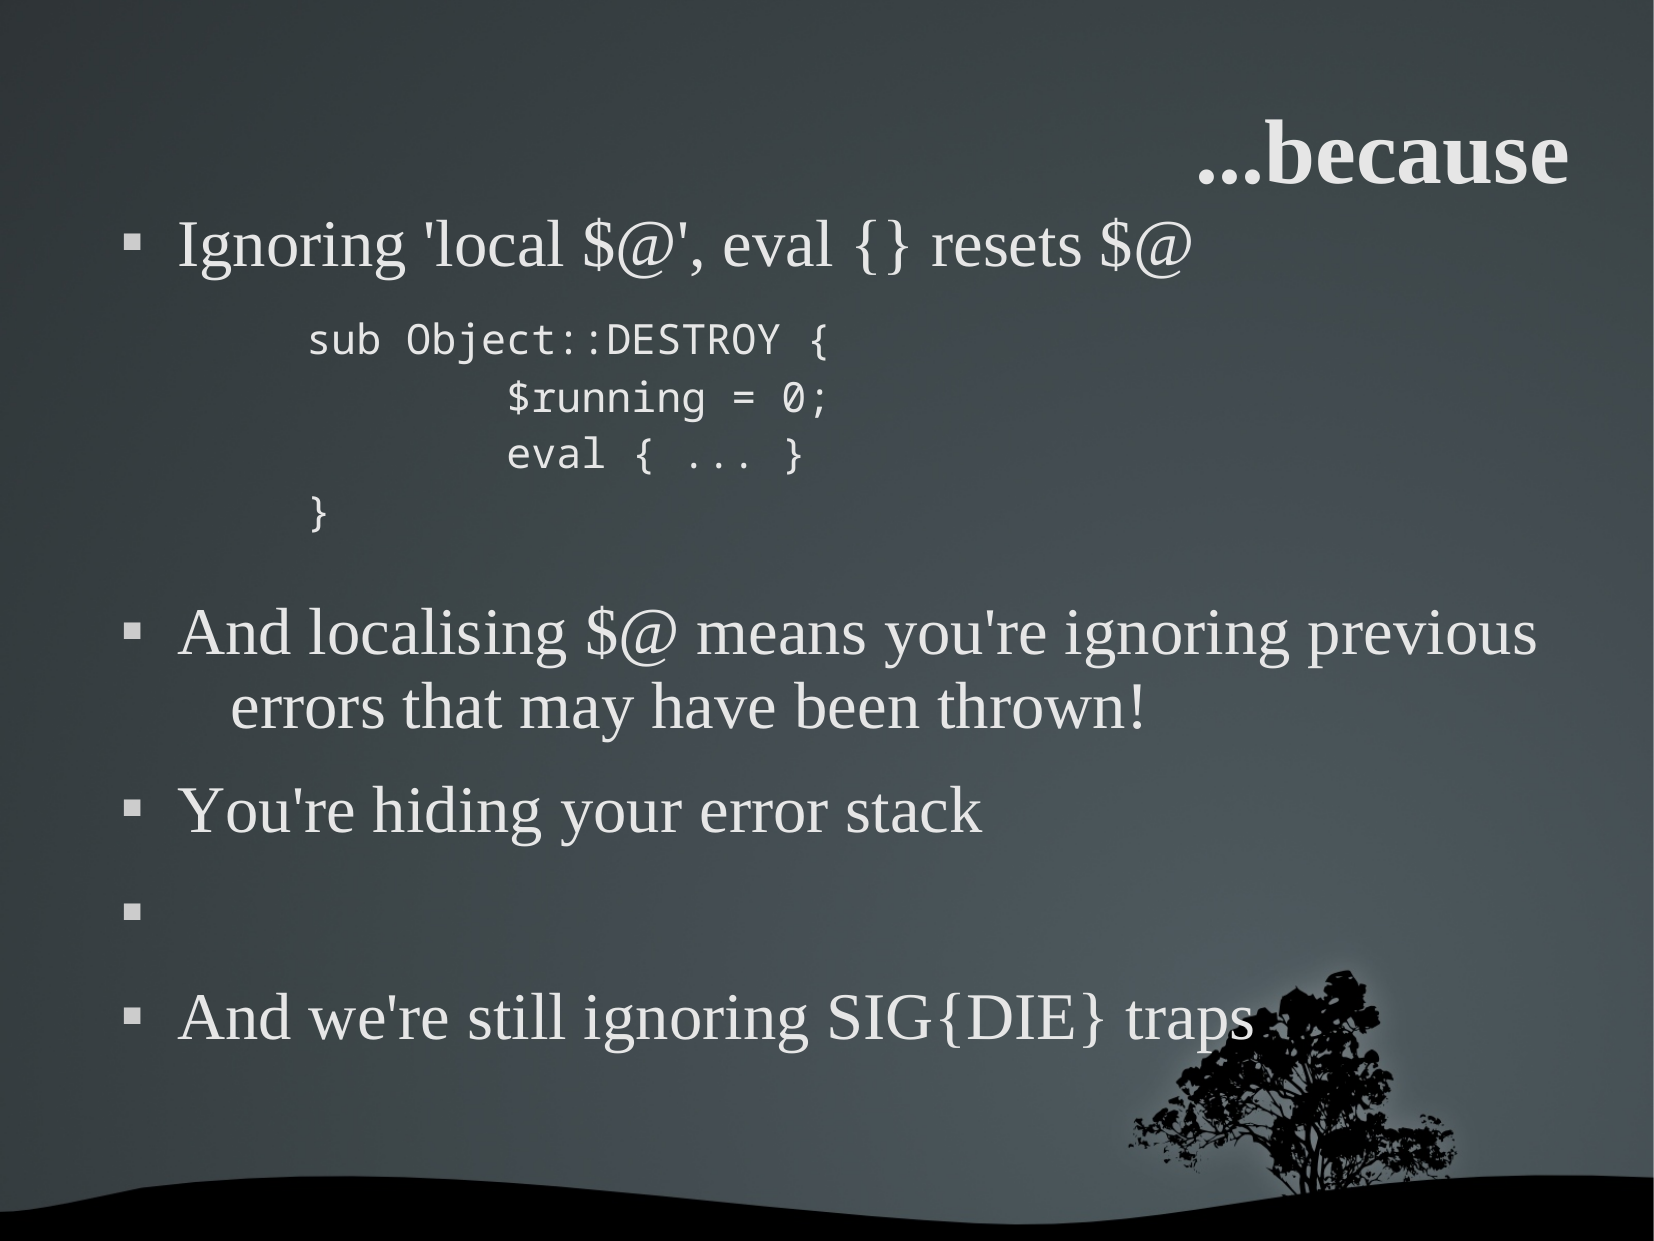

# ...because
Ignoring 'local $@', eval {} resets $@
 sub Object::DESTROY {
 $running = 0;
 eval { ... }
 }
And localising $@ means you're ignoring previous errors that may have been thrown!
You're hiding your error stack
And we're still ignoring SIG{DIE} traps